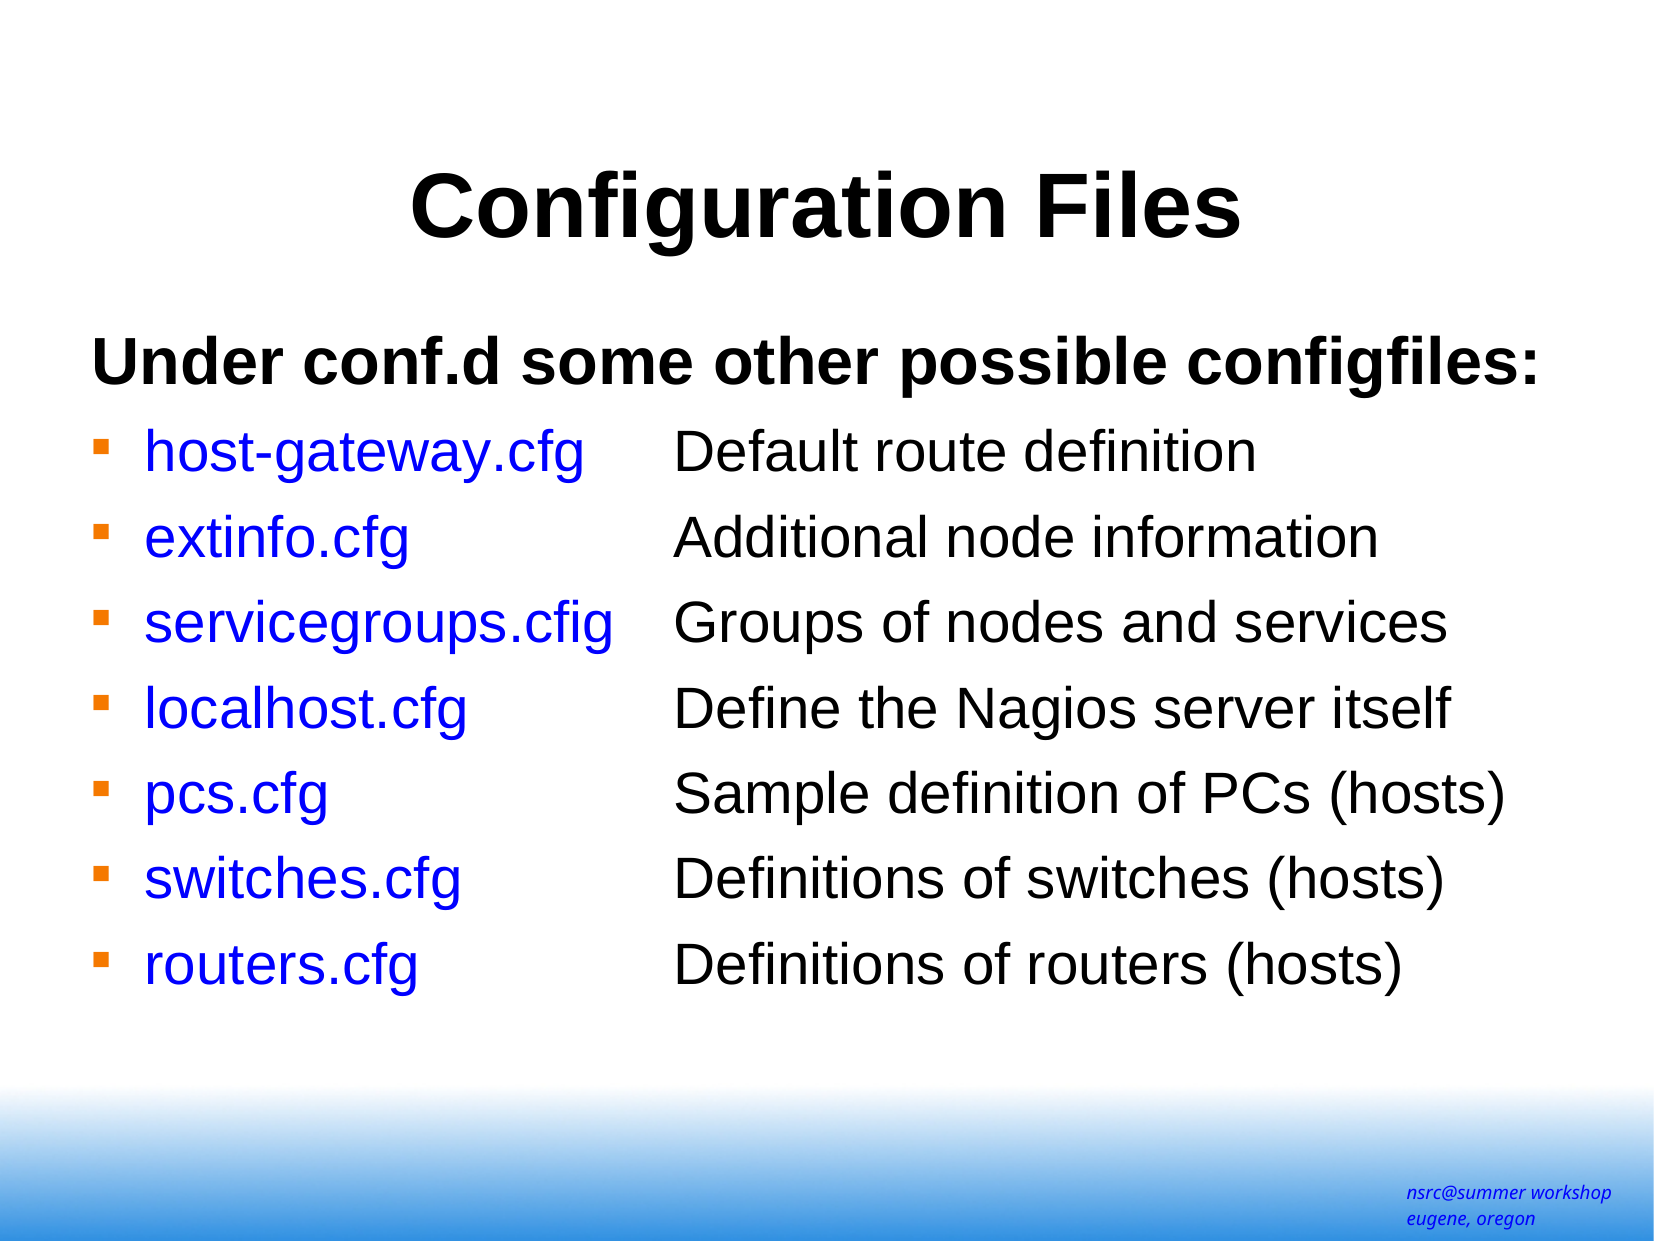

# Configuration Files
Under conf.d some other possible configfiles:
host-gateway.cfg		Default route definition
extinfo.cfg				Additional node information
servicegroups.cfig 	Groups of nodes and services
localhost.cfg			Define the Nagios server itself
pcs.cfg					Sample definition of PCs (hosts)
switches.cfg			Definitions of switches (hosts)
routers.cfg				Definitions of routers (hosts)